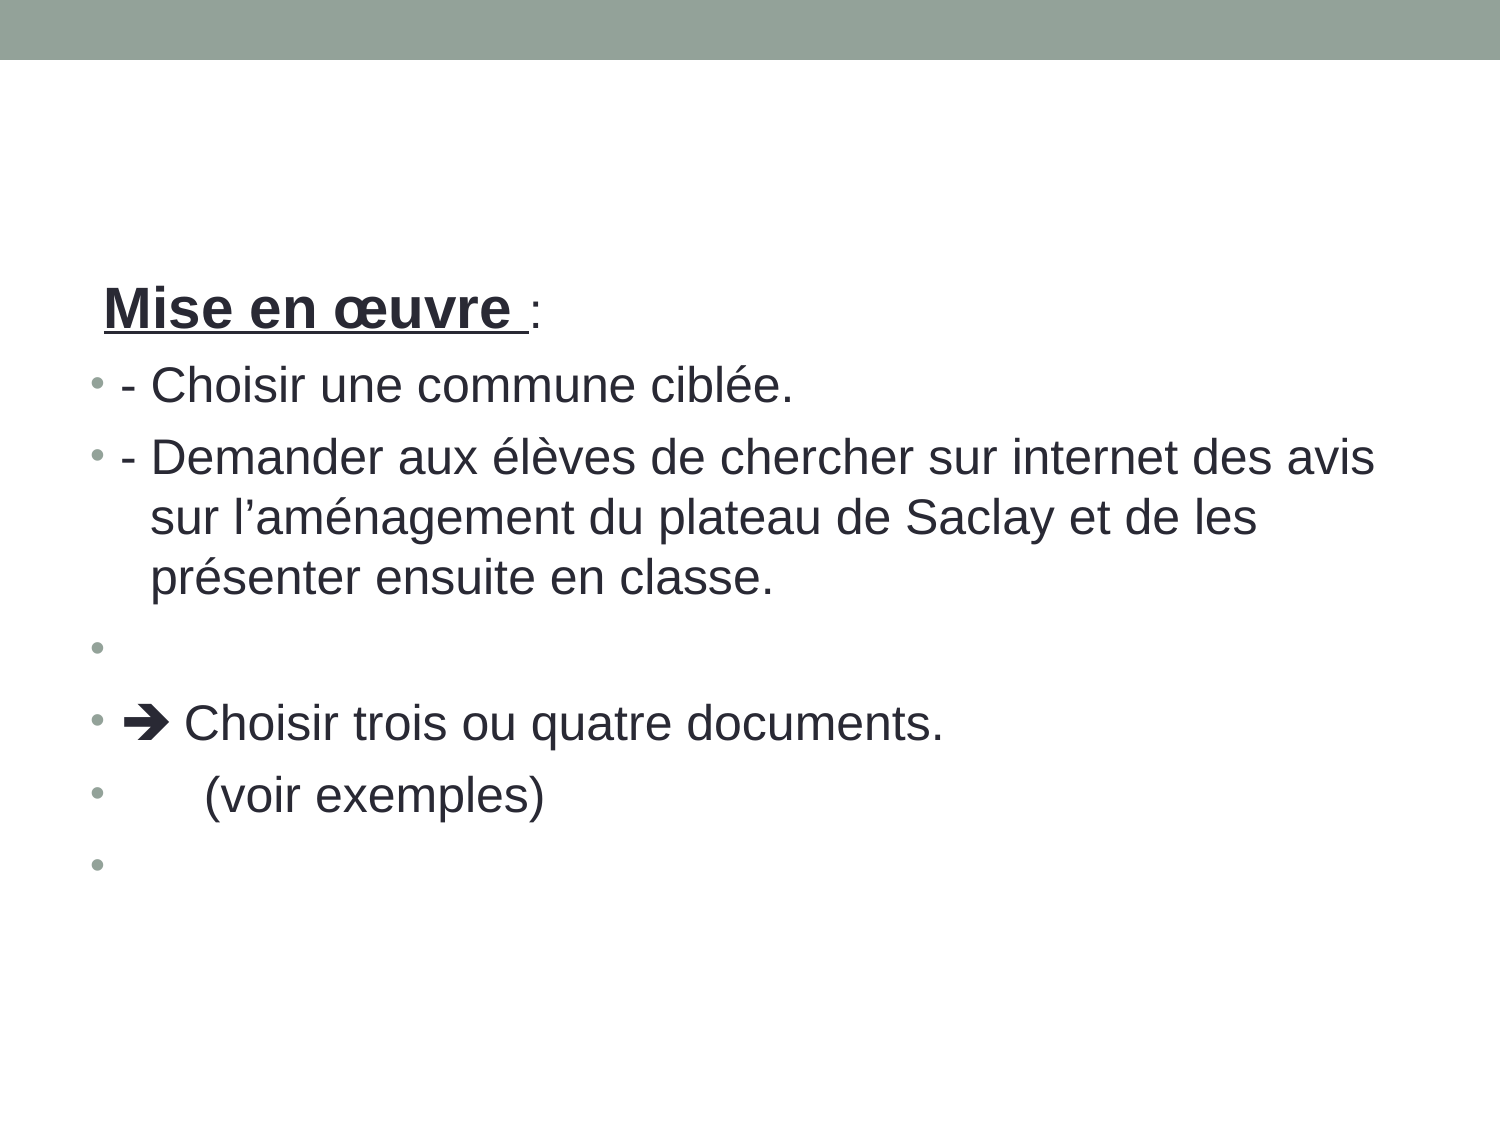

#
 Mise en œuvre :
- Choisir une commune ciblée.
- Demander aux élèves de chercher sur internet des avis sur l’aménagement du plateau de Saclay et de les présenter ensuite en classe.
 Choisir trois ou quatre documents.
 (voir exemples)